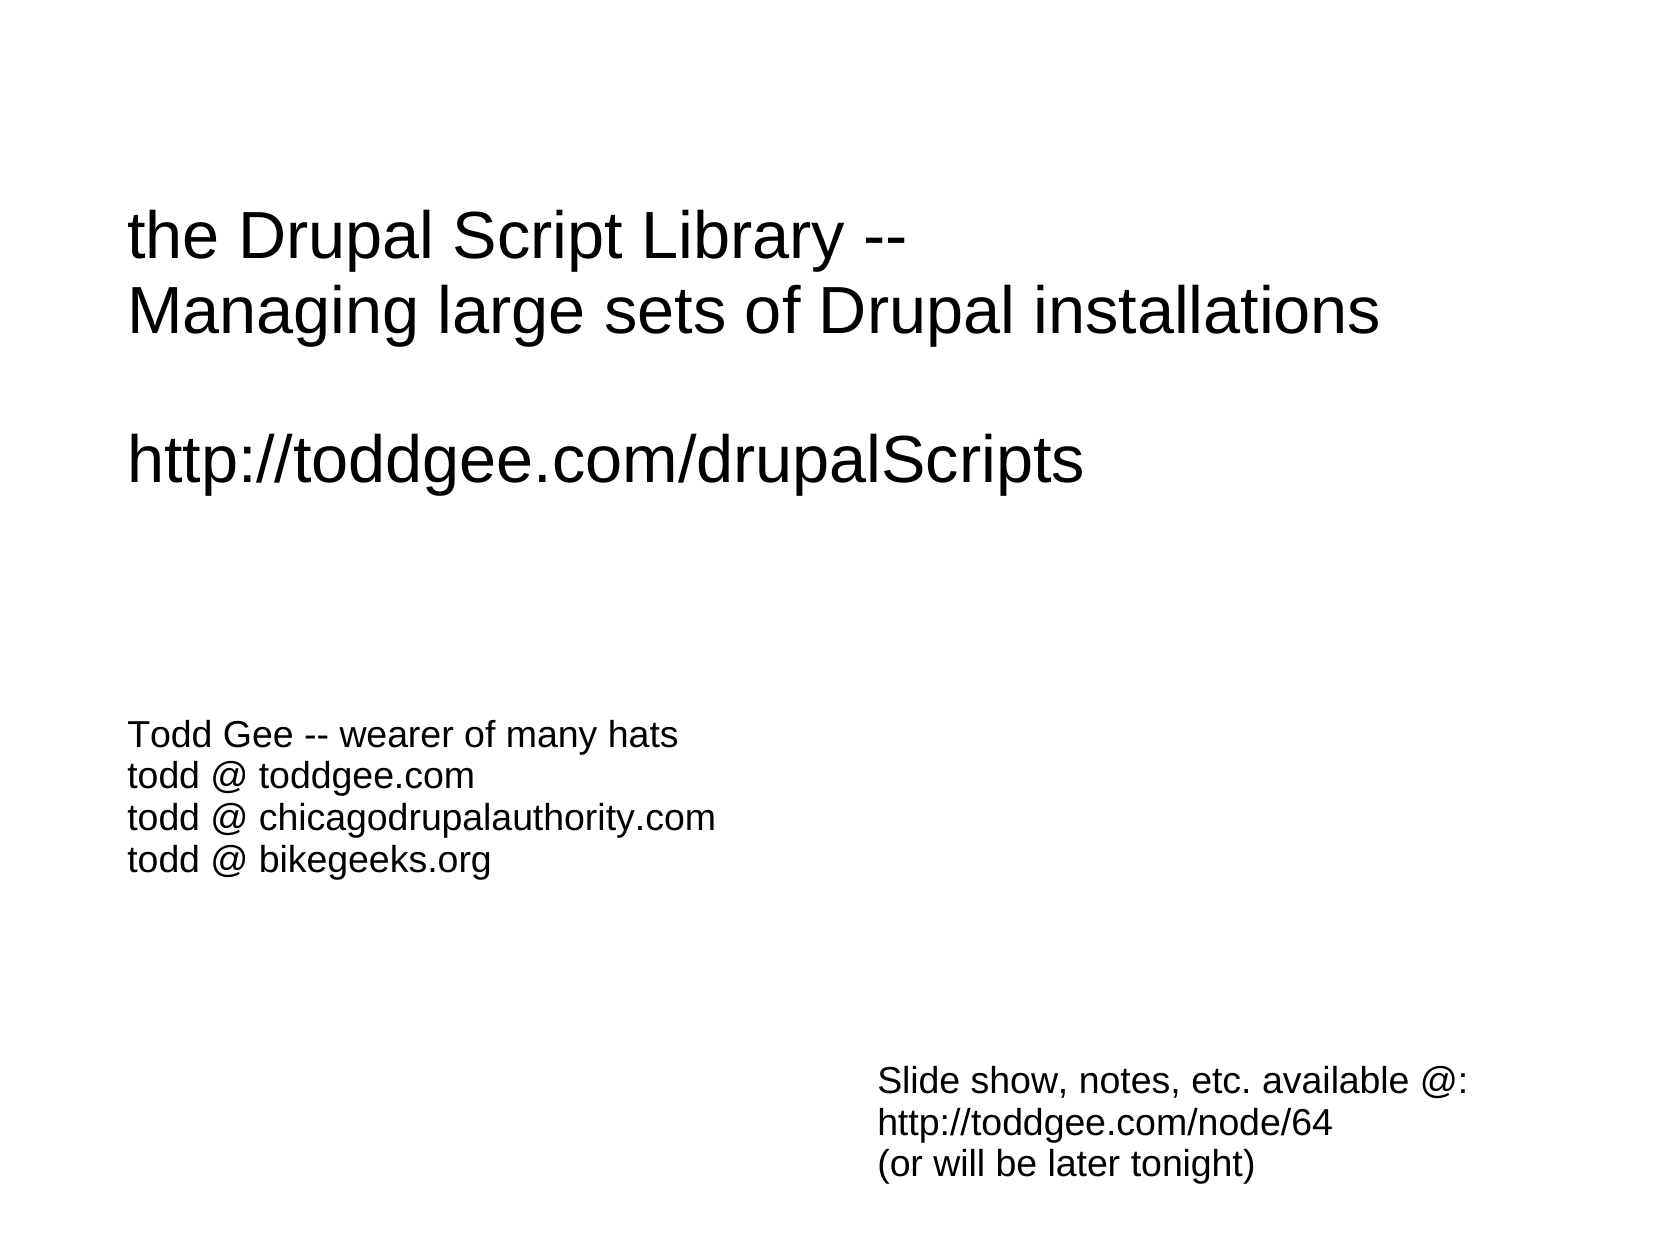

the Drupal Script Library --
Managing large sets of Drupal installations
http://toddgee.com/drupalScripts
Todd Gee -- wearer of many hats
todd @ toddgee.com
todd @ chicagodrupalauthority.com
todd @ bikegeeks.org
Slide show, notes, etc. available @:
http://toddgee.com/node/64
(or will be later tonight)